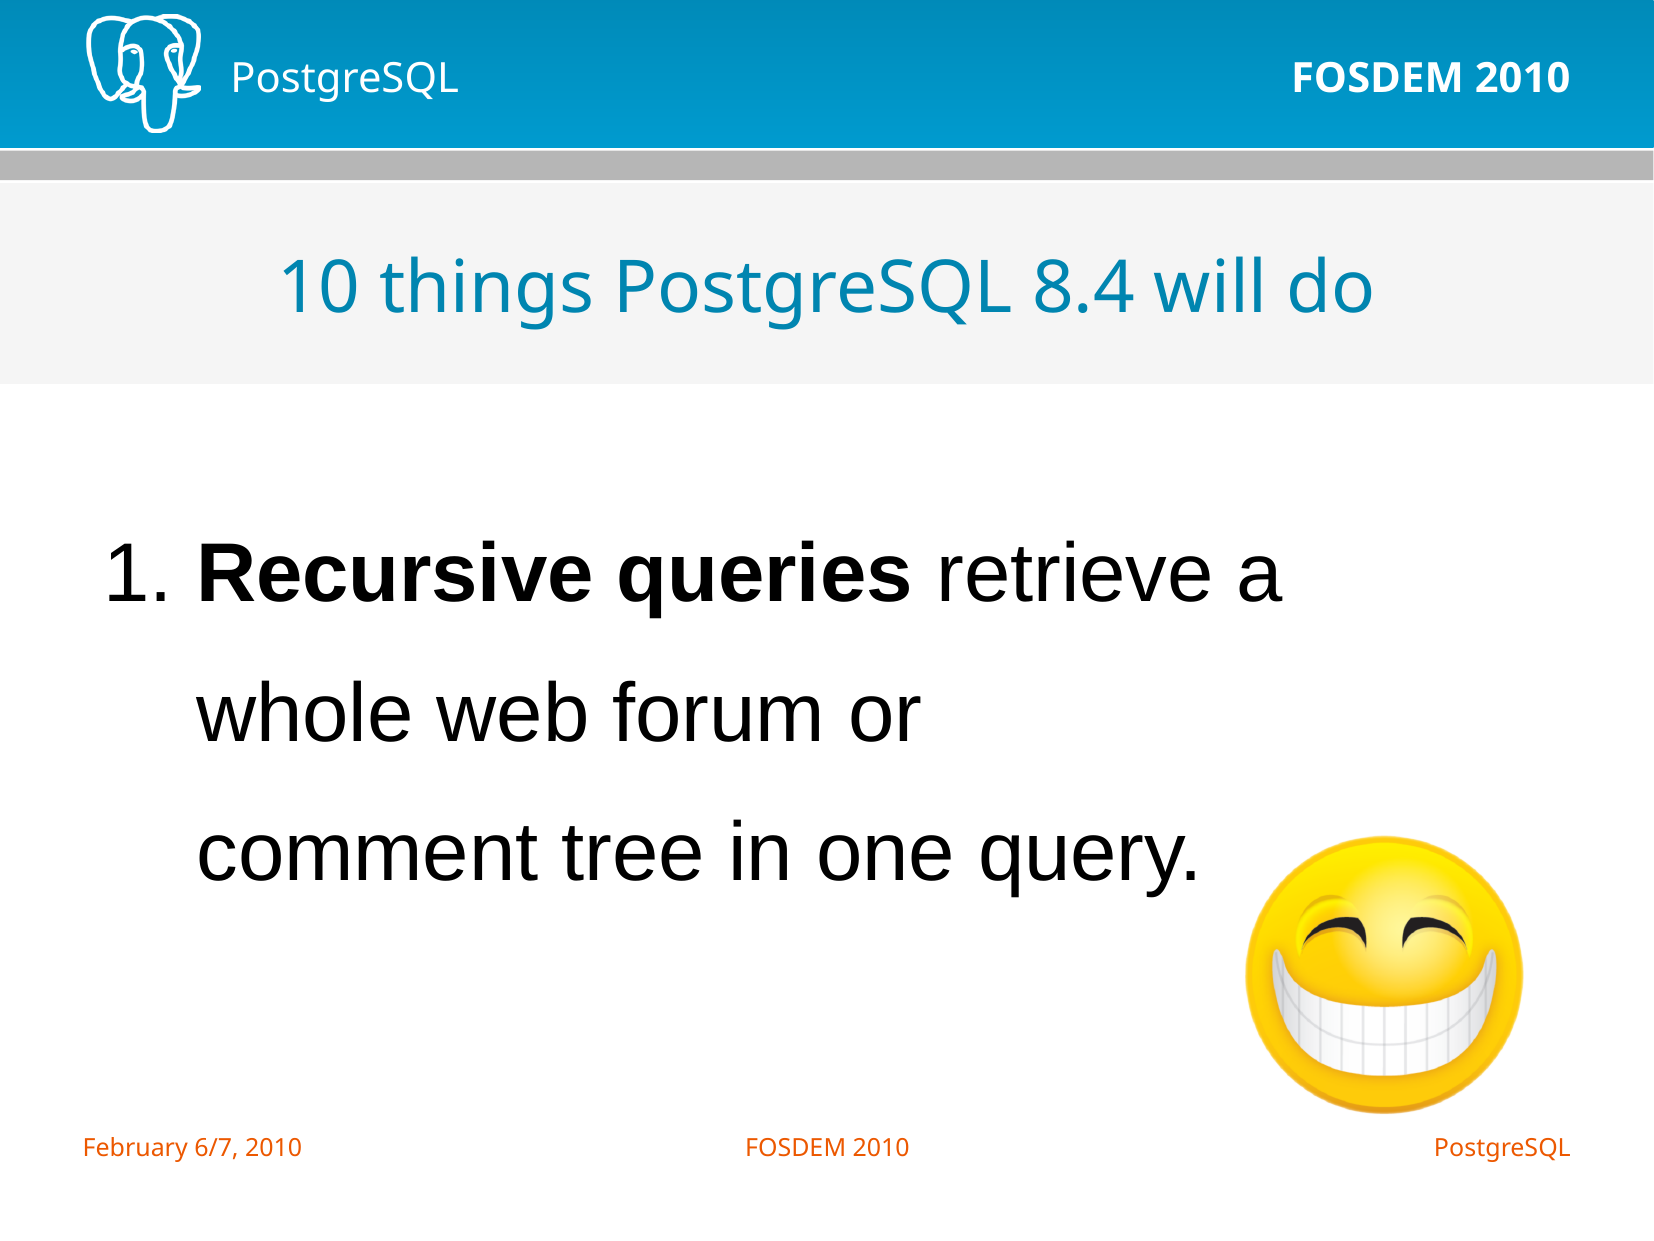

# 10 things PostgreSQL 8.4 will do
1. Recursive queries retrieve a
 whole web forum or
 comment tree in one query.
2